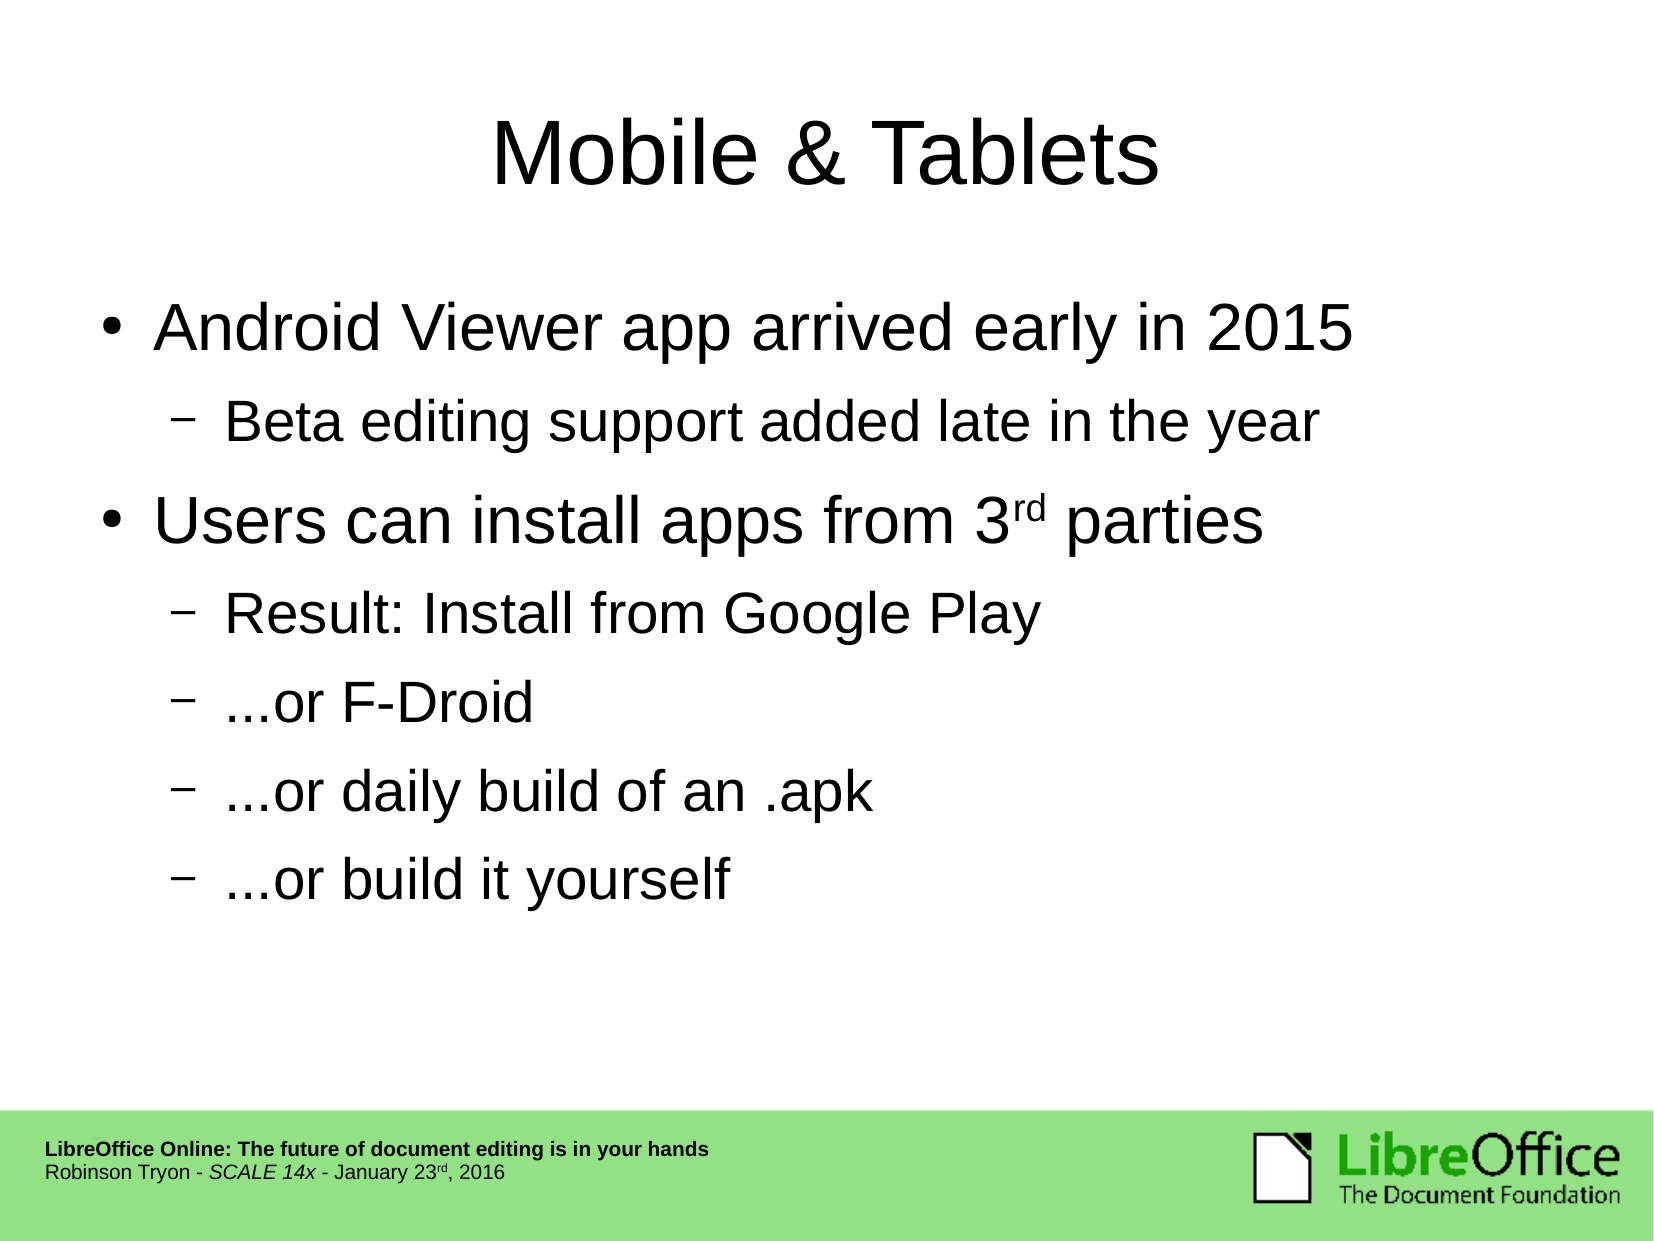

# Mobile & Tablets
Android Viewer app arrived early in 2015
Beta editing support added late in the year
Users can install apps from 3rd parties
Result: Install from Google Play
...or F-Droid
...or daily build of an .apk
...or build it yourself